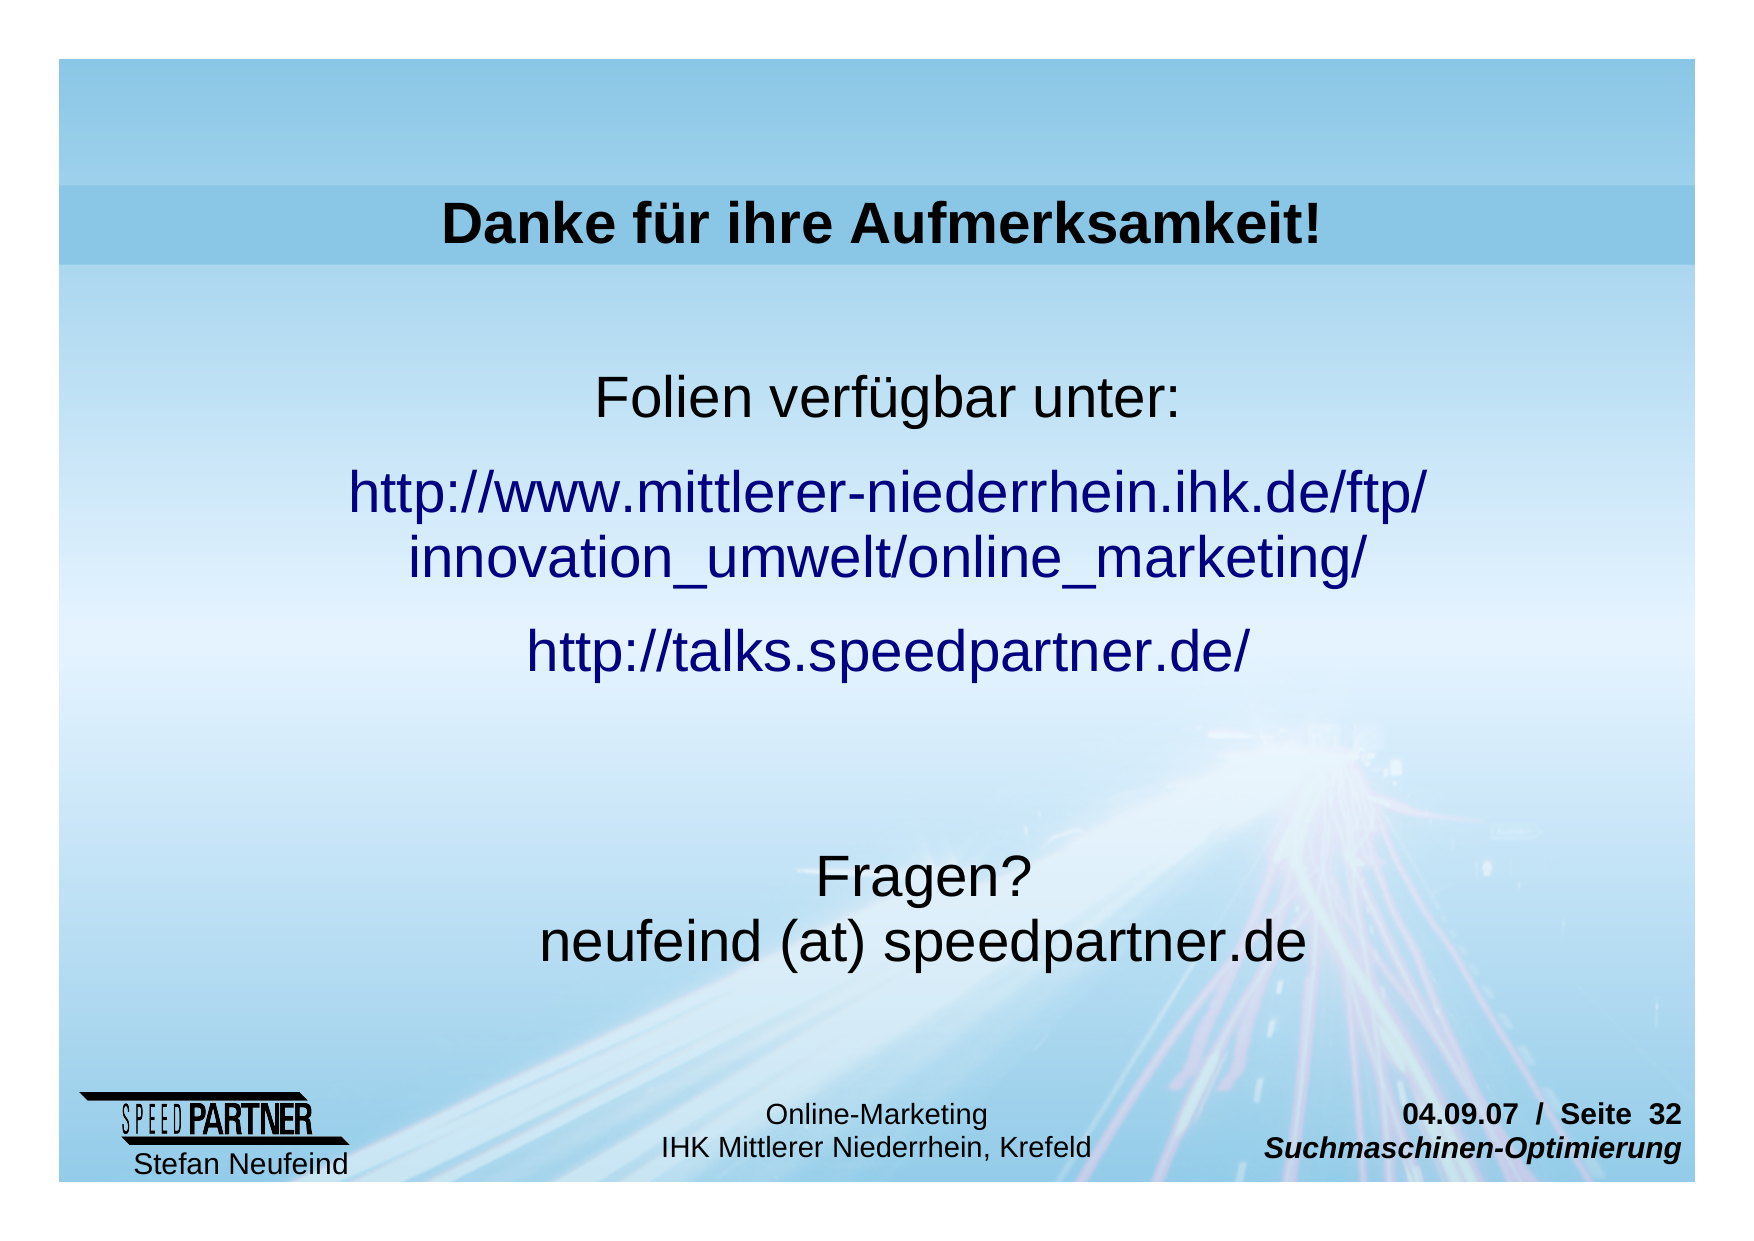

# Danke für ihre Aufmerksamkeit!
Folien verfügbar unter:
http://www.mittlerer-niederrhein.ihk.de/ftp/
innovation_umwelt/online_marketing/
http://talks.speedpartner.de/
Fragen?
neufeind (at) speedpartner.de